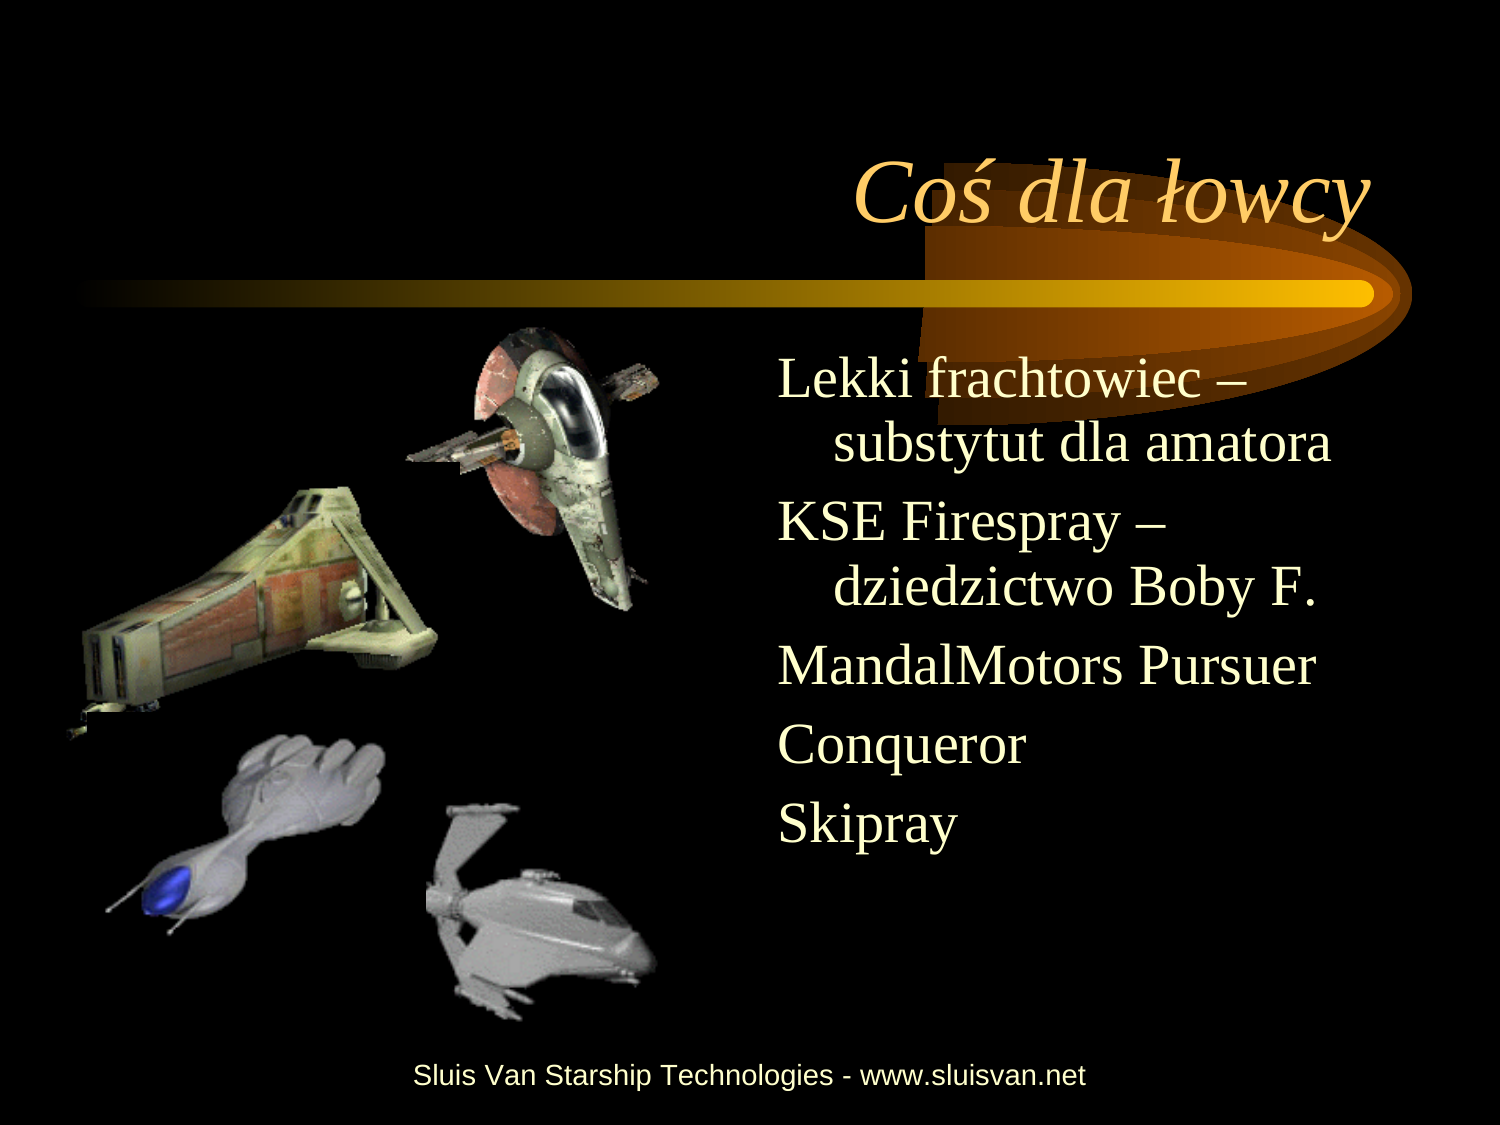

# Coś dla łowcy
Lekki frachtowiec – substytut dla amatora
KSE Firespray – dziedzictwo Boby F.
MandalMotors Pursuer
Conqueror
Skipray
Sluis Van Starship Technologies - www.sluisvan.net